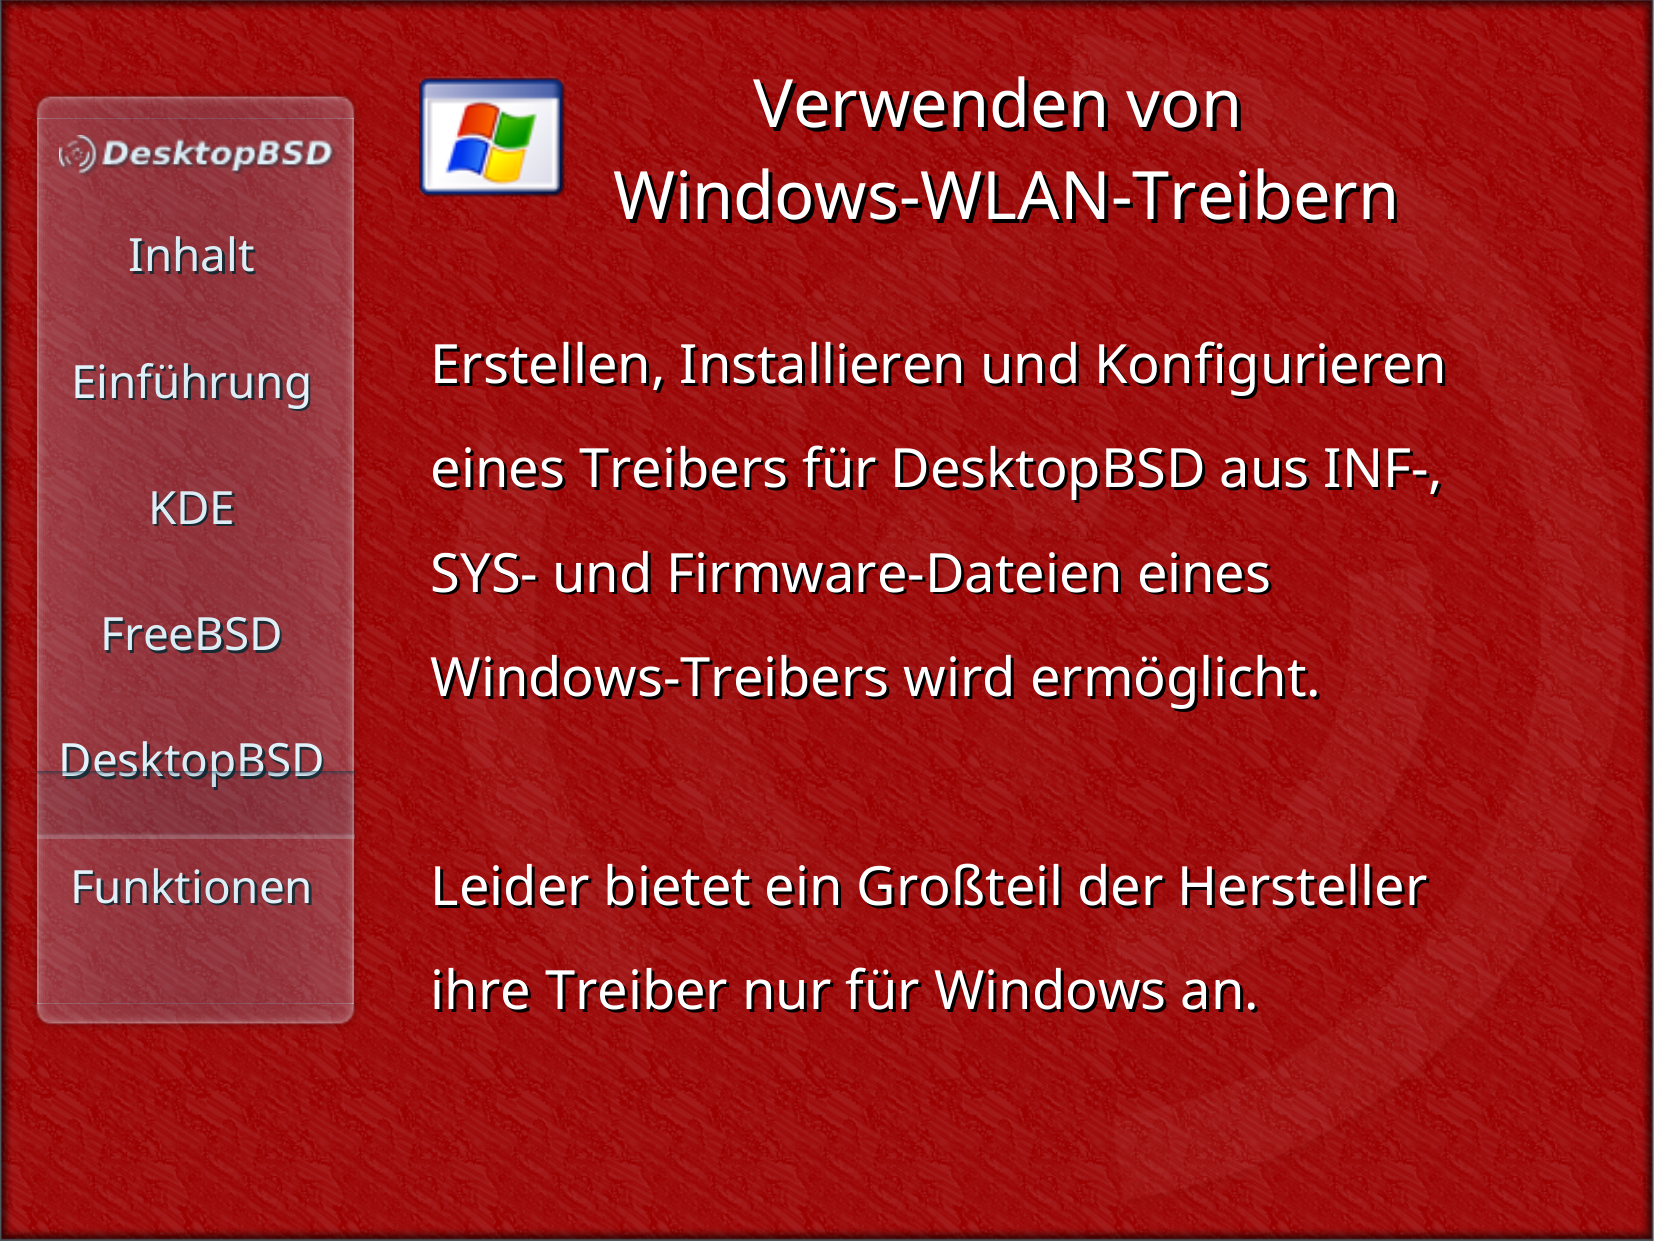

# Verwenden von Windows-WLAN-Treibern
Erstellen, Installieren und Konfigurieren
eines Treibers für DesktopBSD aus INF-,
SYS- und Firmware-Dateien eines
Windows-Treibers wird ermöglicht.
Leider bietet ein Großteil der Hersteller
ihre Treiber nur für Windows an.